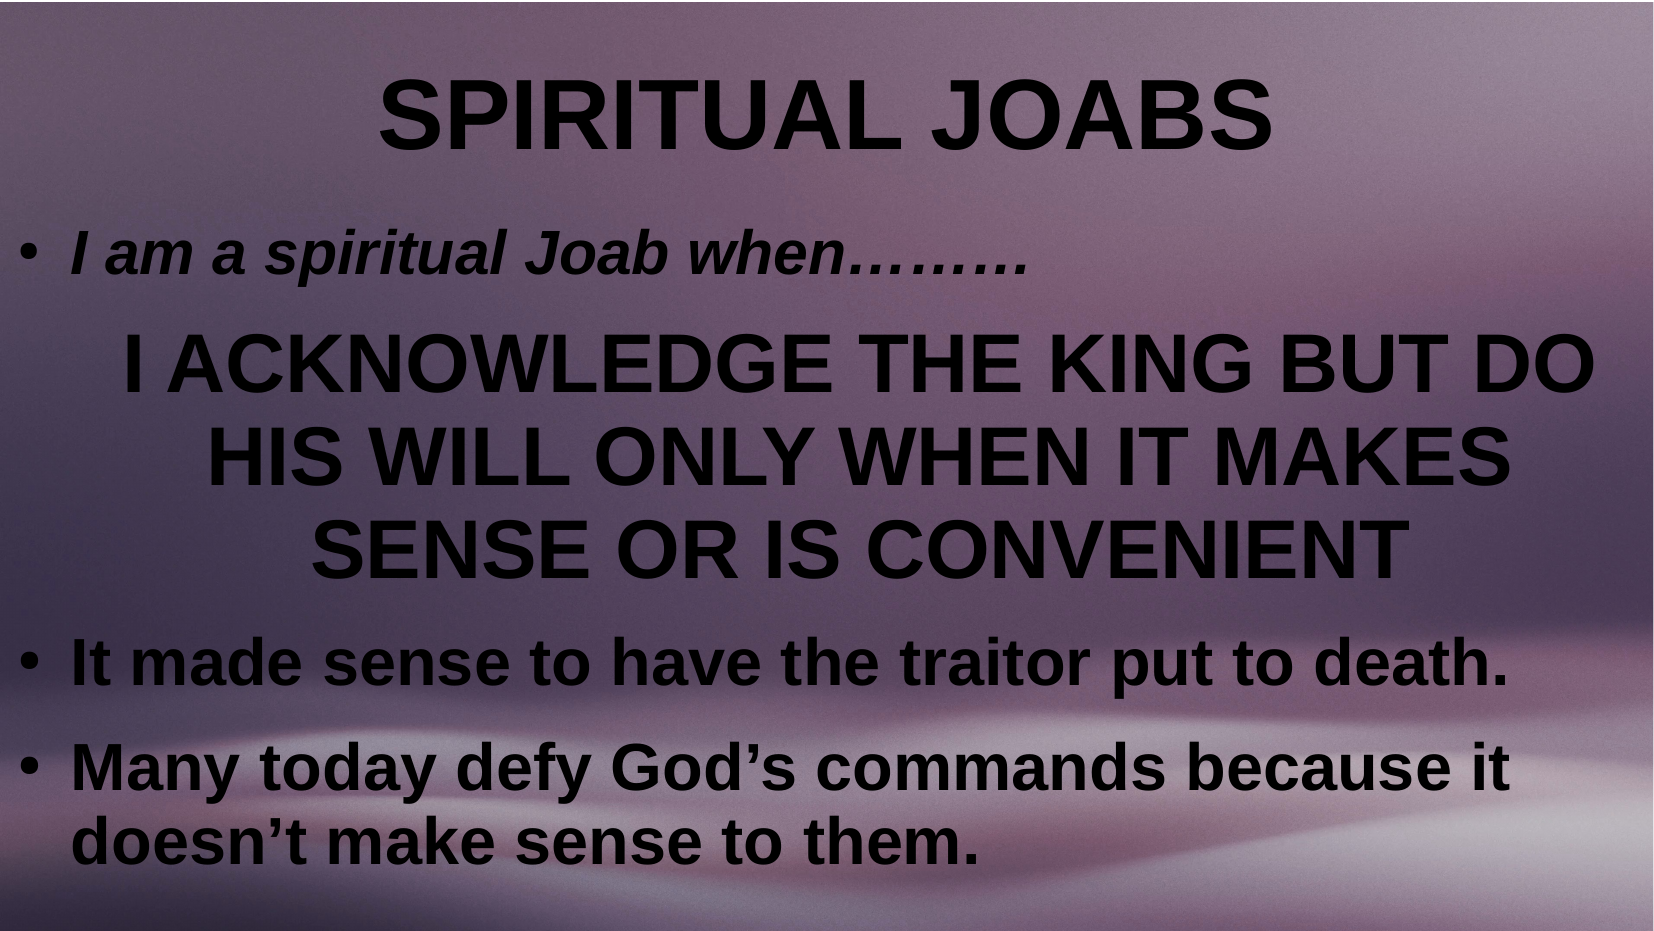

# SPIRITUAL JOABS
I am a spiritual Joab when………
I ACKNOWLEDGE THE KING BUT DO HIS WILL ONLY WHEN IT MAKES SENSE OR IS CONVENIENT
It made sense to have the traitor put to death.
Many today defy God’s commands because it doesn’t make sense to them.